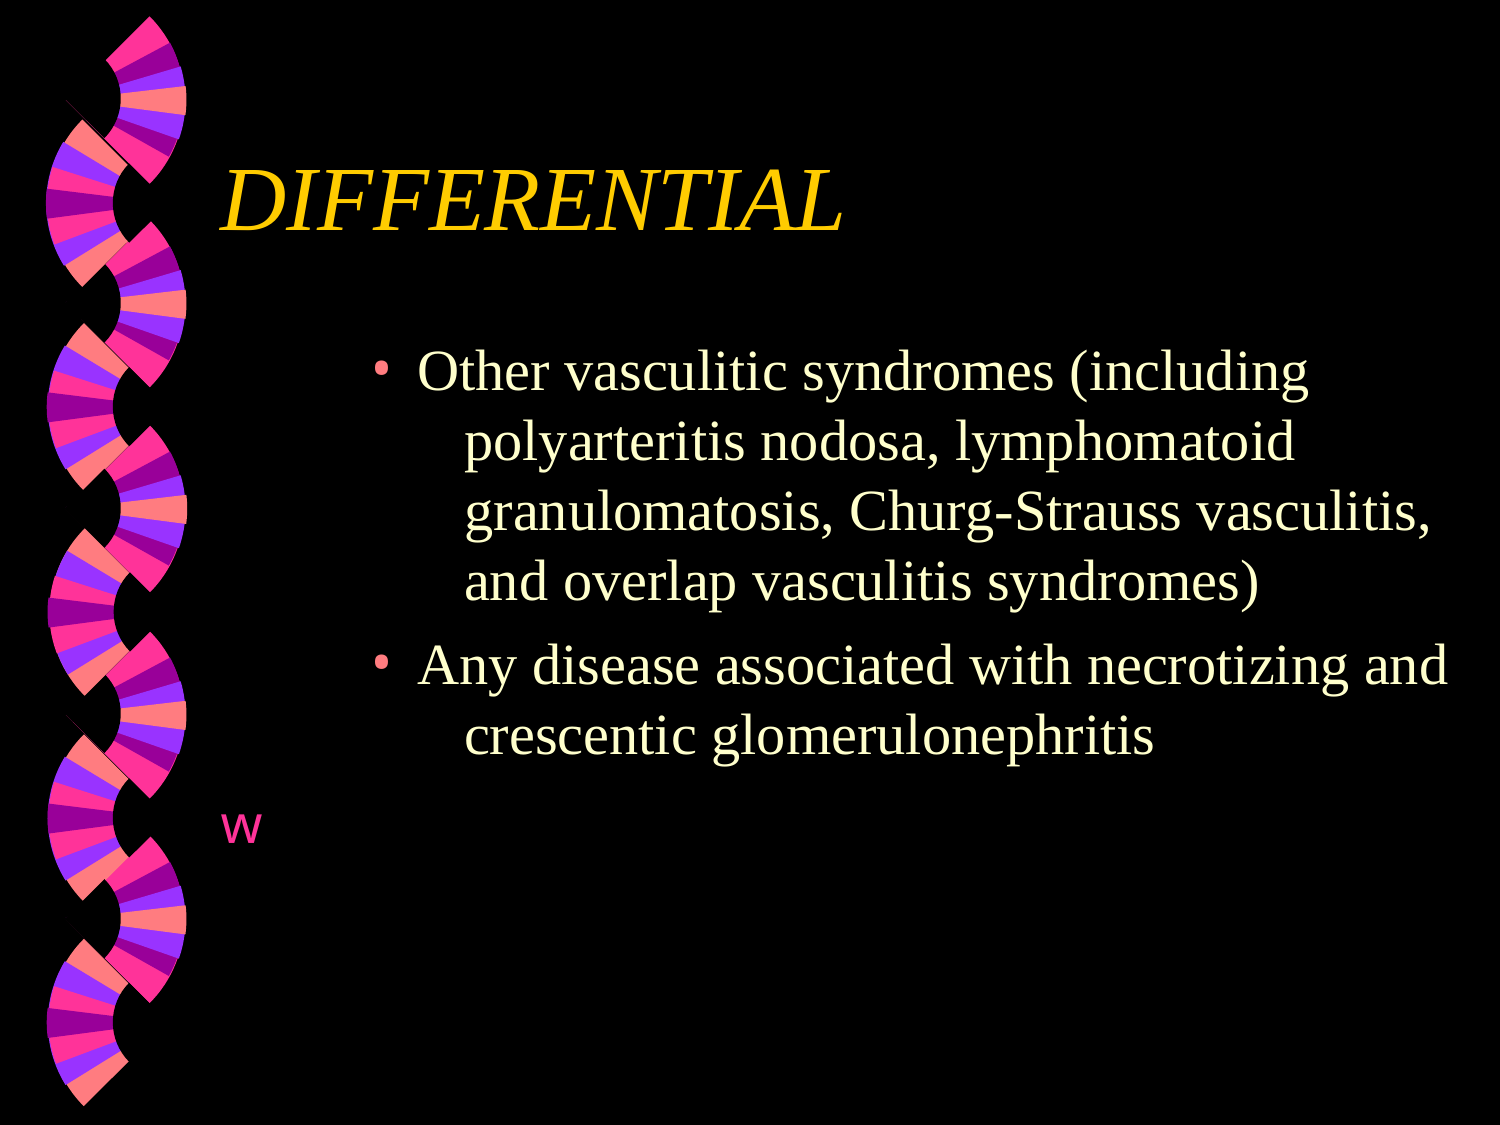

# DIFFERENTIAL
Other vasculitic syndromes (including polyarteritis nodosa, lymphomatoid granulomatosis, Churg-Strauss vasculitis, and overlap vasculitis syndromes)
Any disease associated with necrotizing and crescentic glomerulonephritis